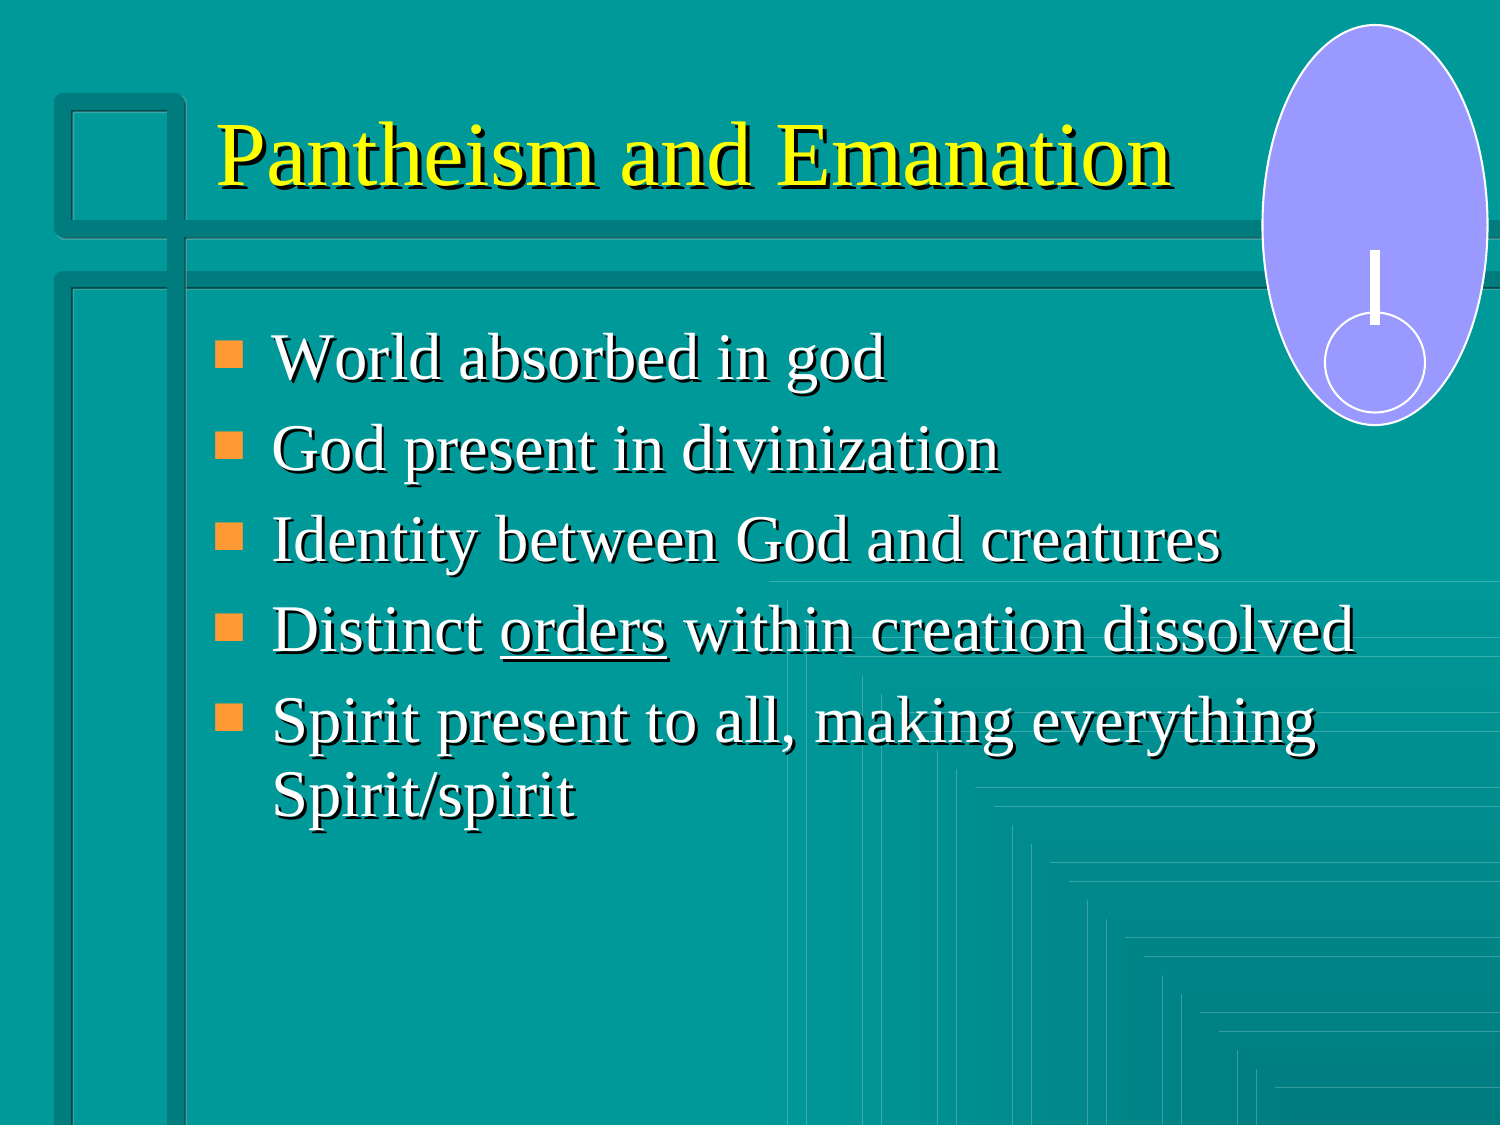

# Pantheism and Emanation
World absorbed in god
God present in divinization
Identity between God and creatures
Distinct orders within creation dissolved
Spirit present to all, making everything Spirit/spirit